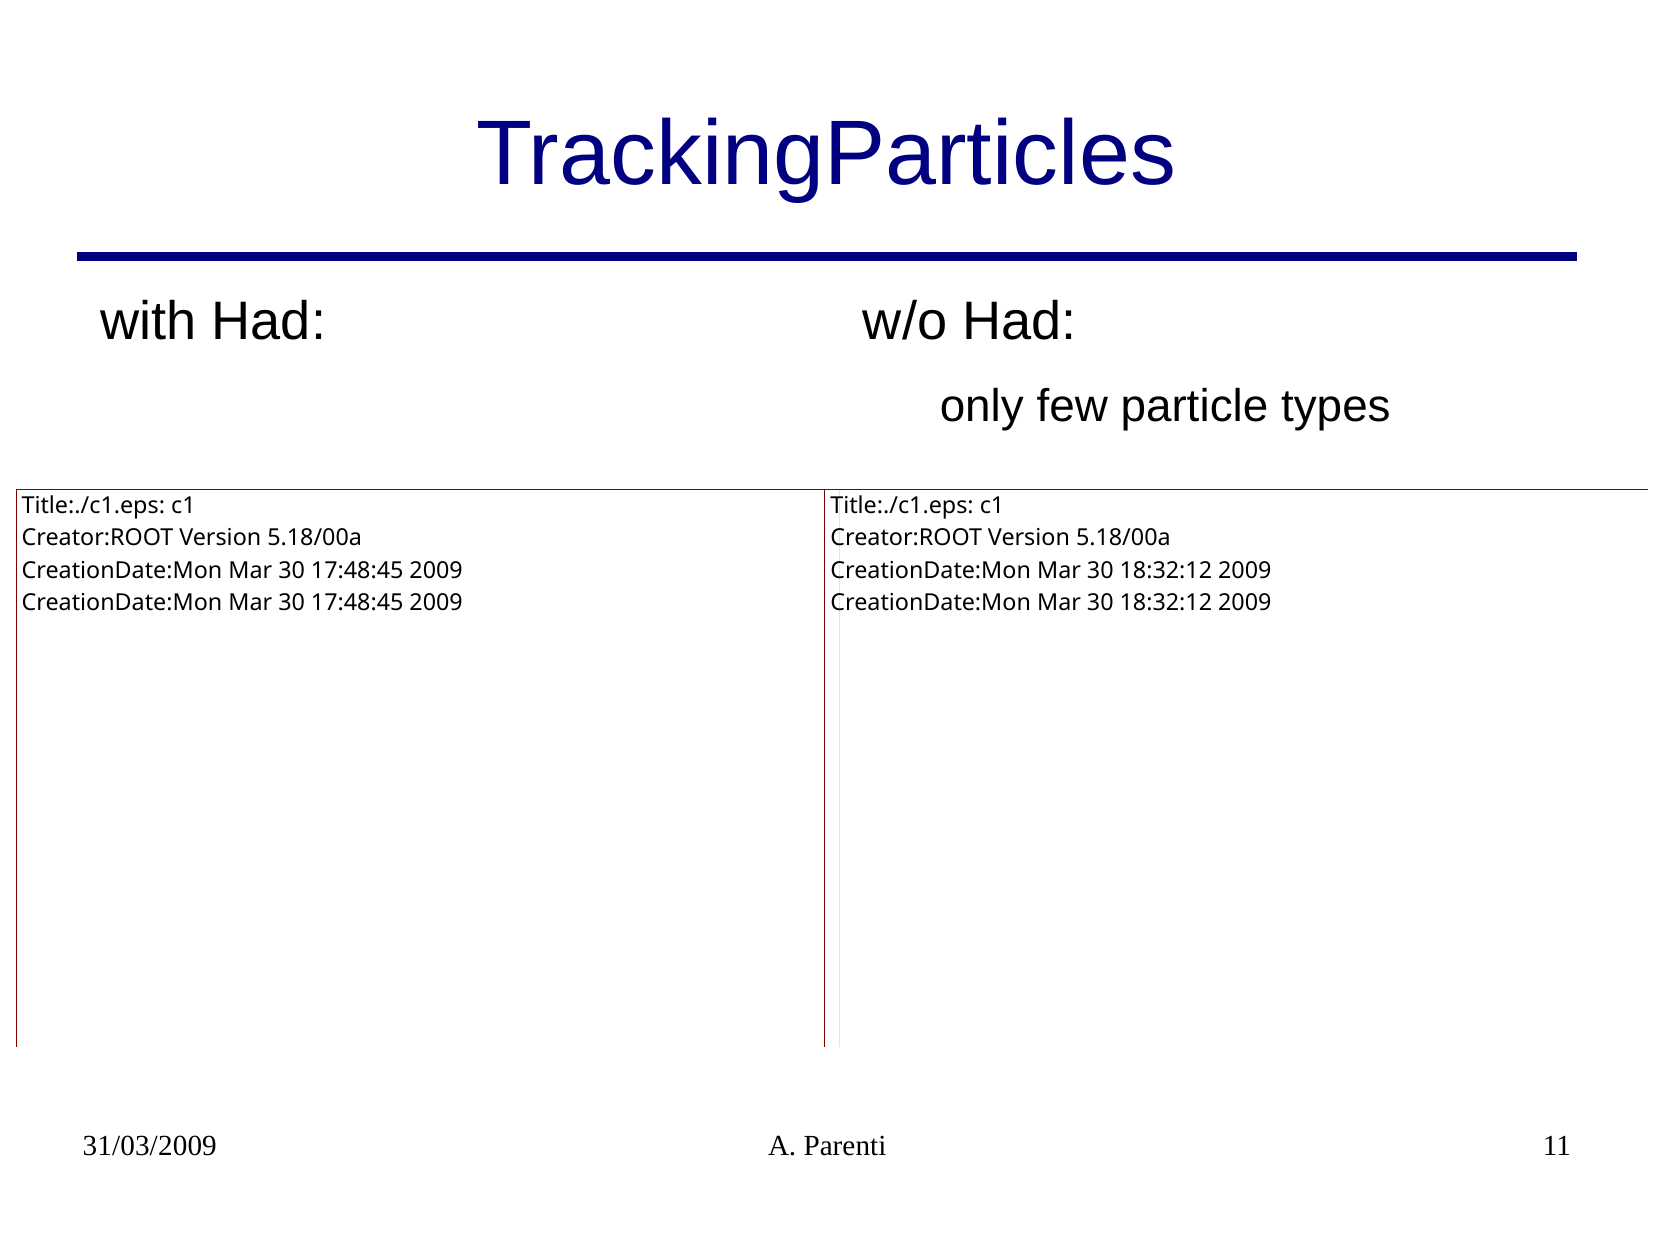

# TrackingParticles
with Had:
w/o Had:
only few particle types
11